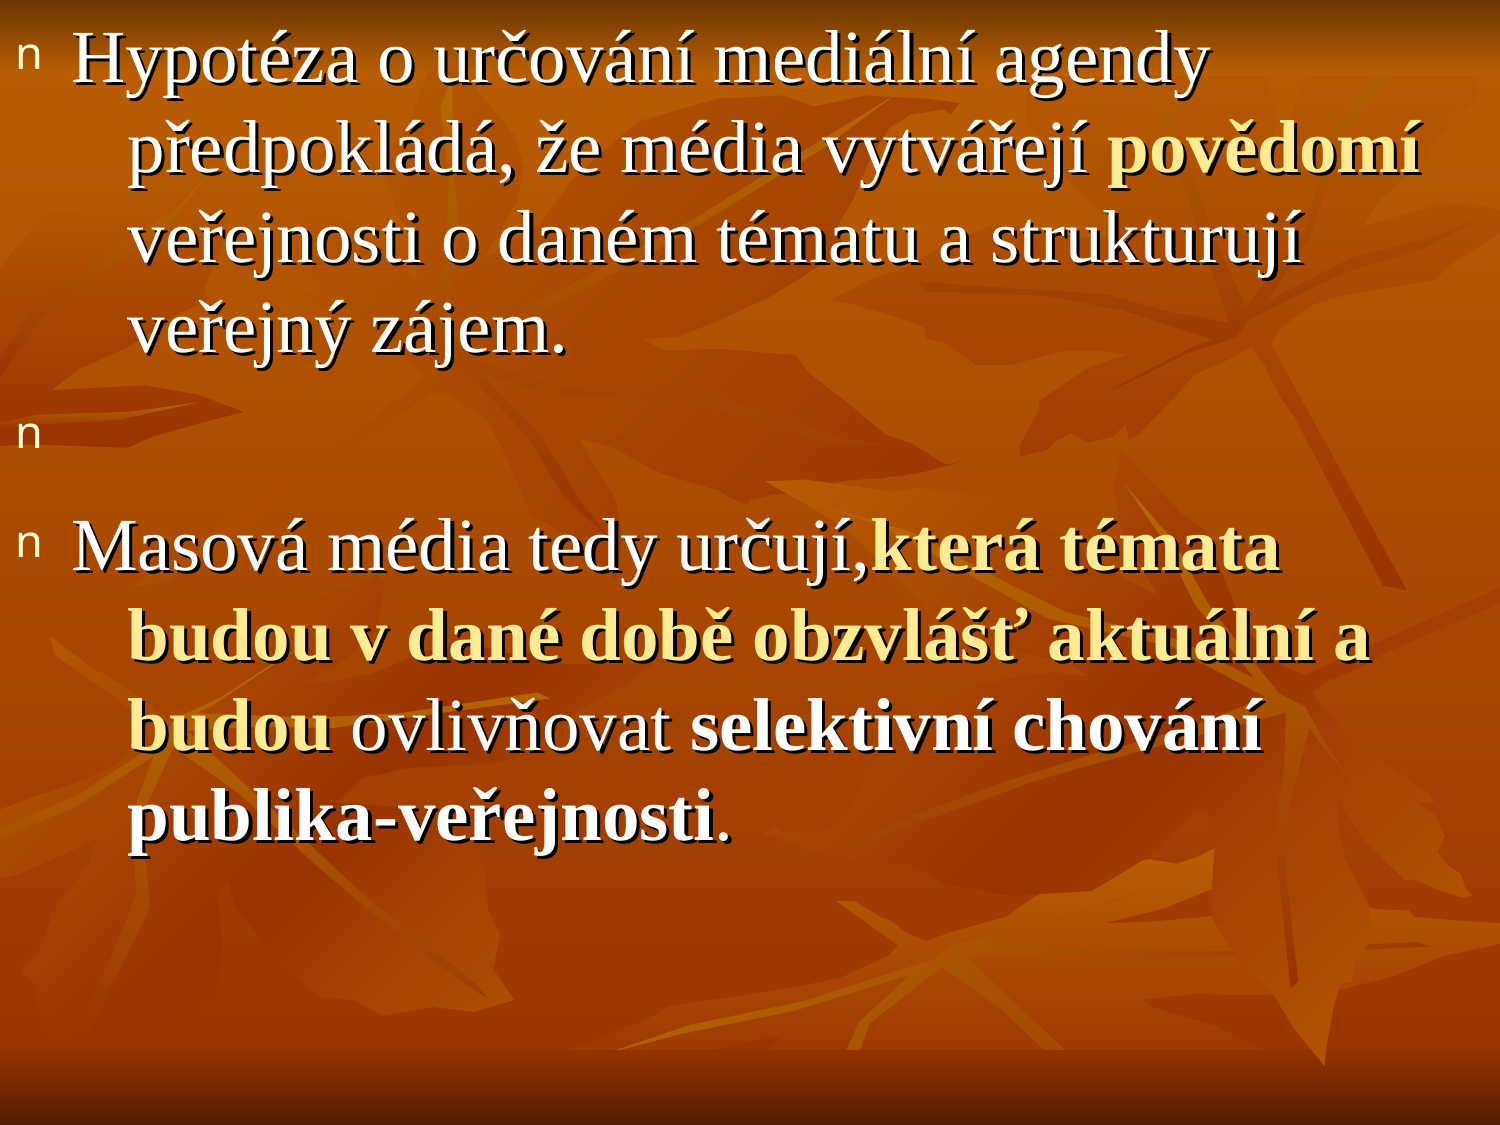

# Hypotéza o určování mediální agendy předpokládá, že média vytvářejí povědomí veřejnosti o daném tématu a strukturují veřejný zájem.
Masová média tedy určují,která témata budou v dané době obzvlášť aktuální a budou ovlivňovat selektivní chování publika-veřejnosti.